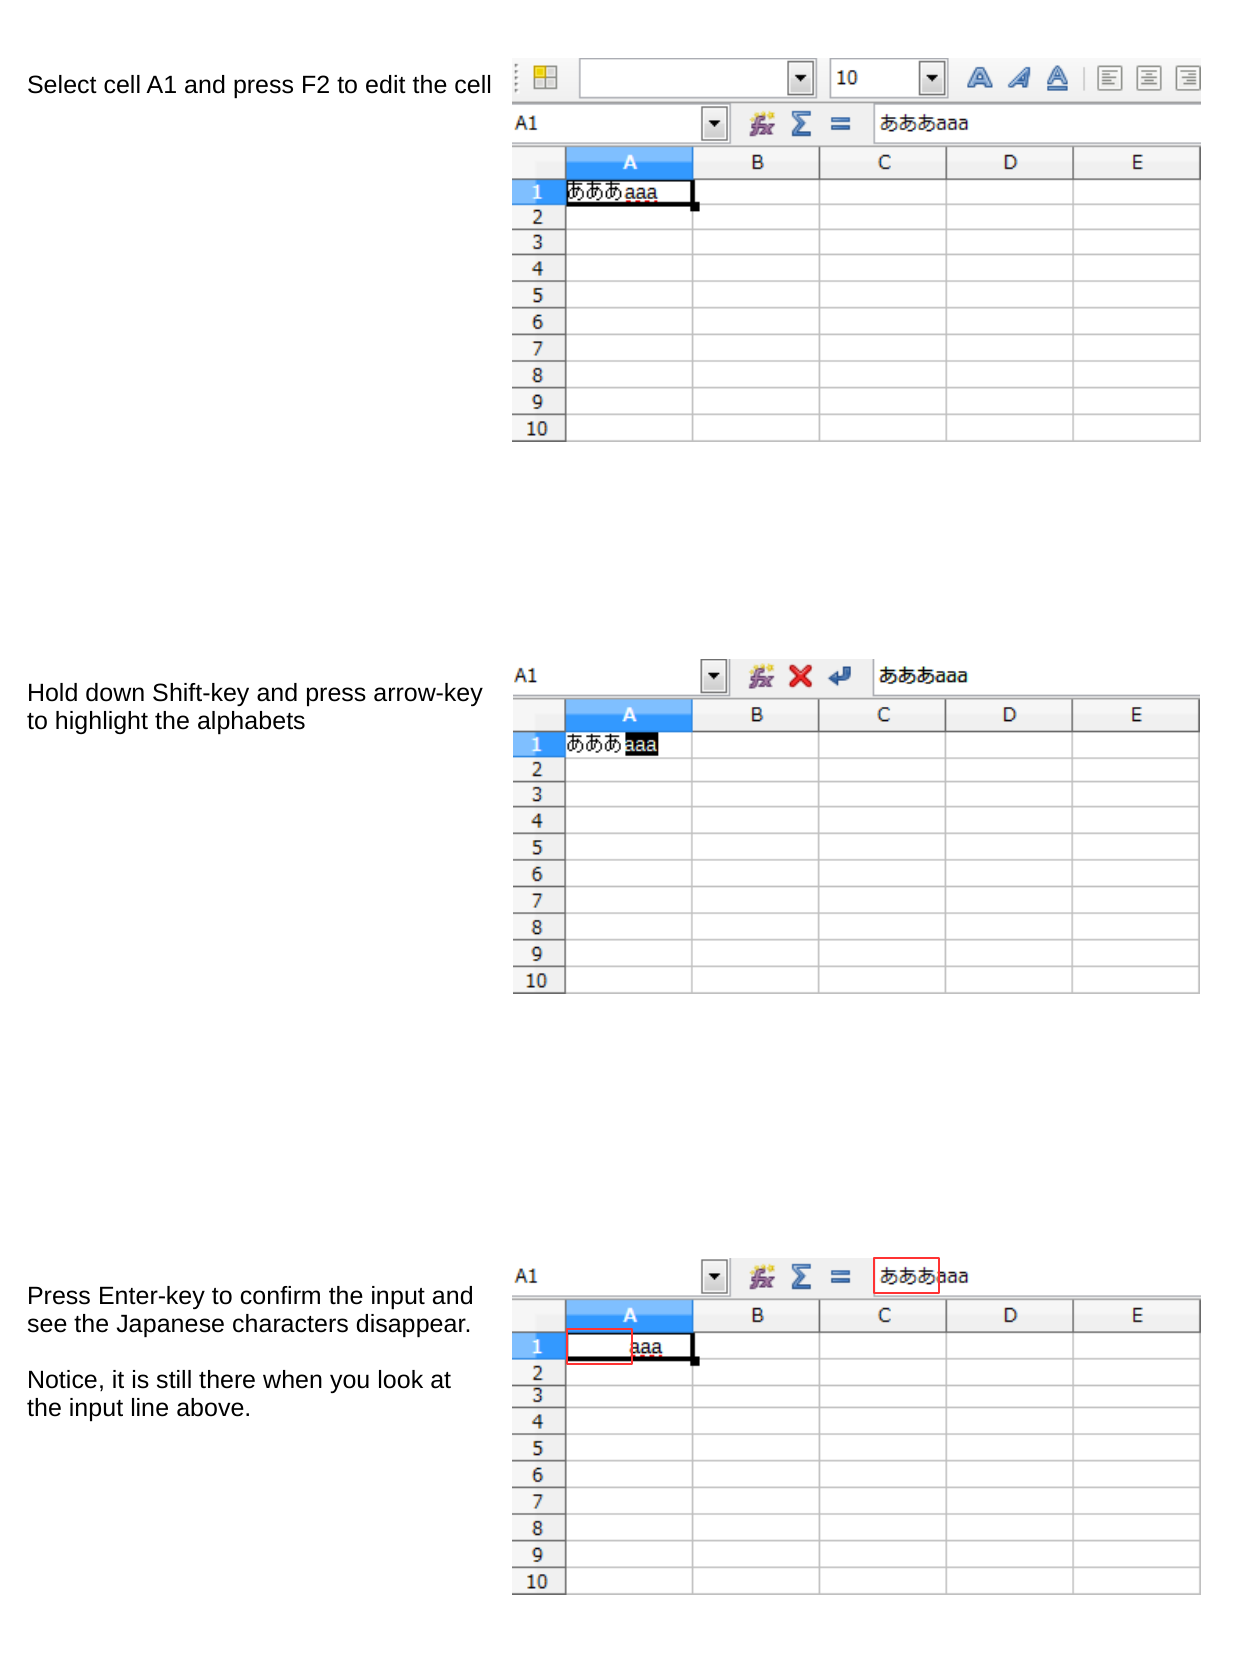

Select cell A1 and press F2 to edit the cell
Hold down Shift-key and press arrow-key
to highlight the alphabets
Press Enter-key to confirm the input and
see the Japanese characters disappear.
Notice, it is still there when you look at
the input line above.